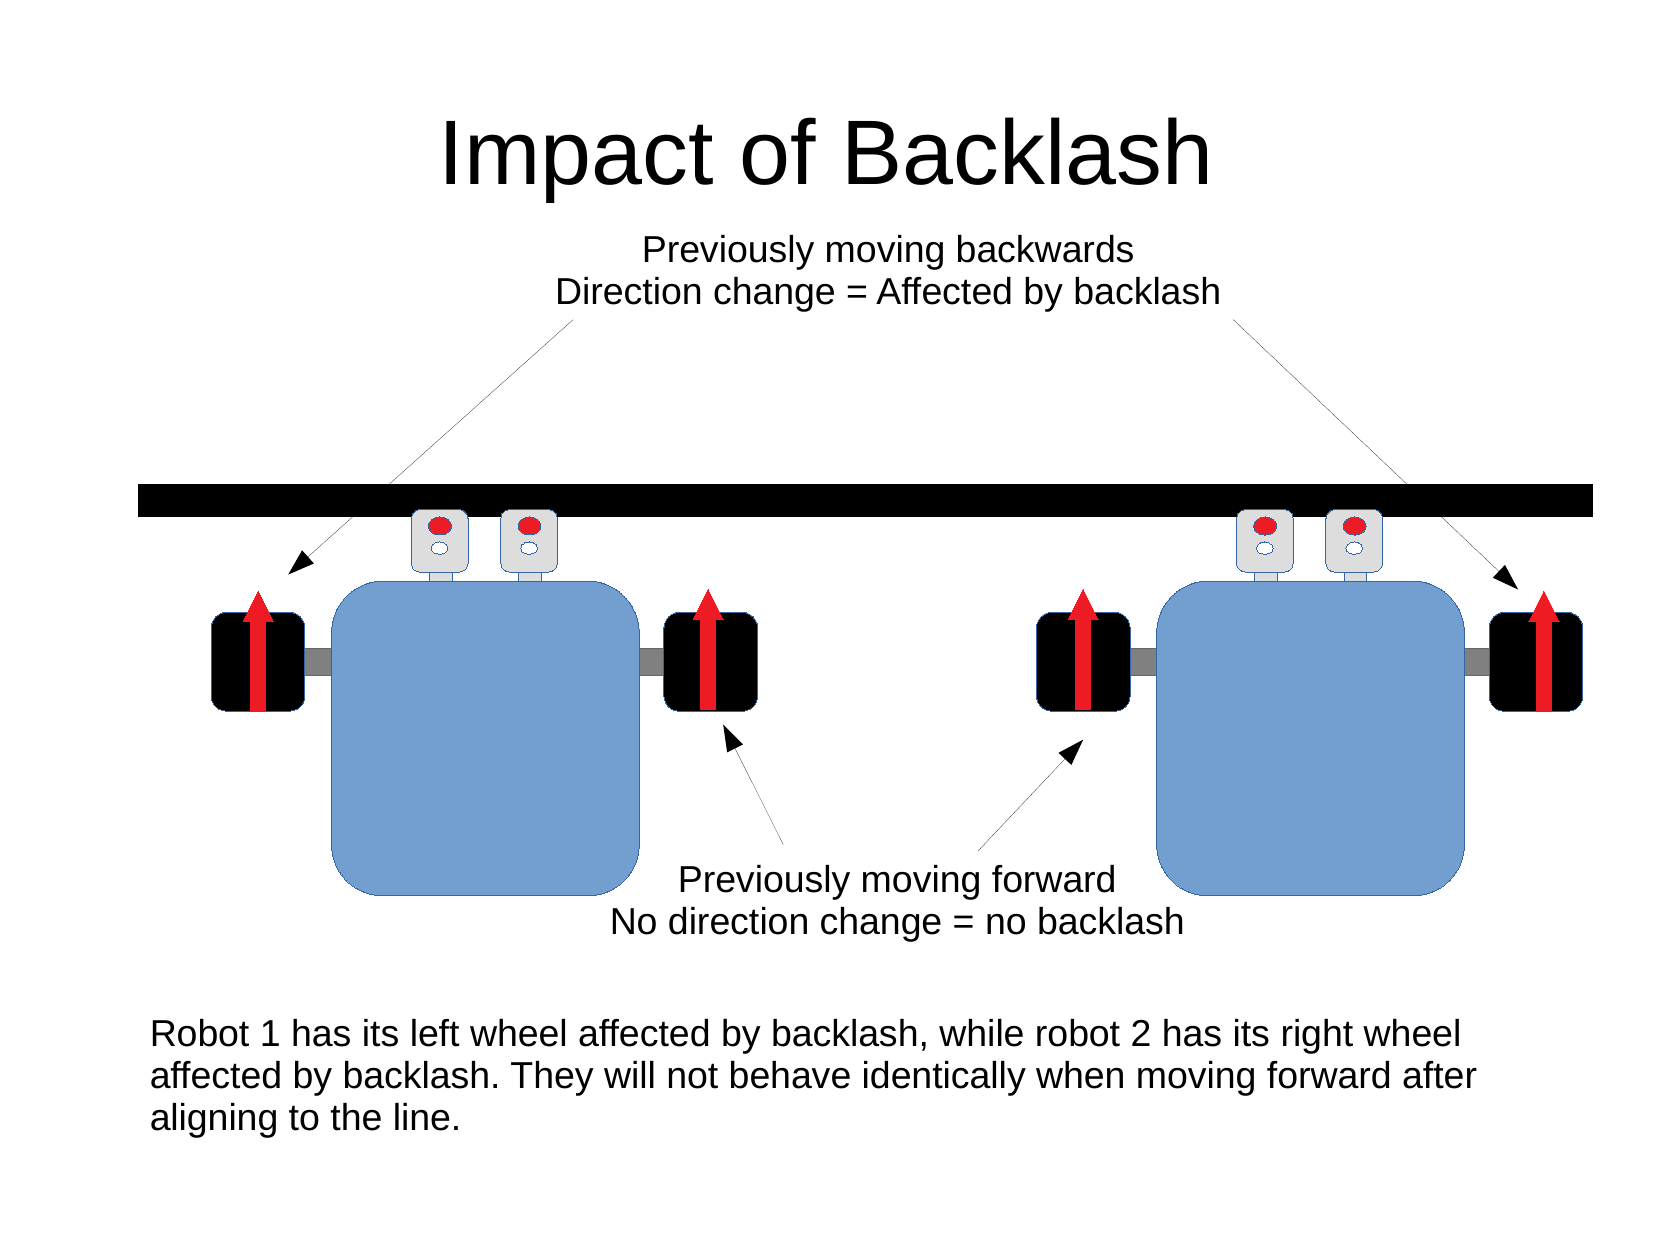

# Impact of Backlash
Previously moving backwards
Direction change = Affected by backlash
Previously moving forward
No direction change = no backlash
Robot 1 has its left wheel affected by backlash, while robot 2 has its right wheel affected by backlash. They will not behave identically when moving forward after aligning to the line.